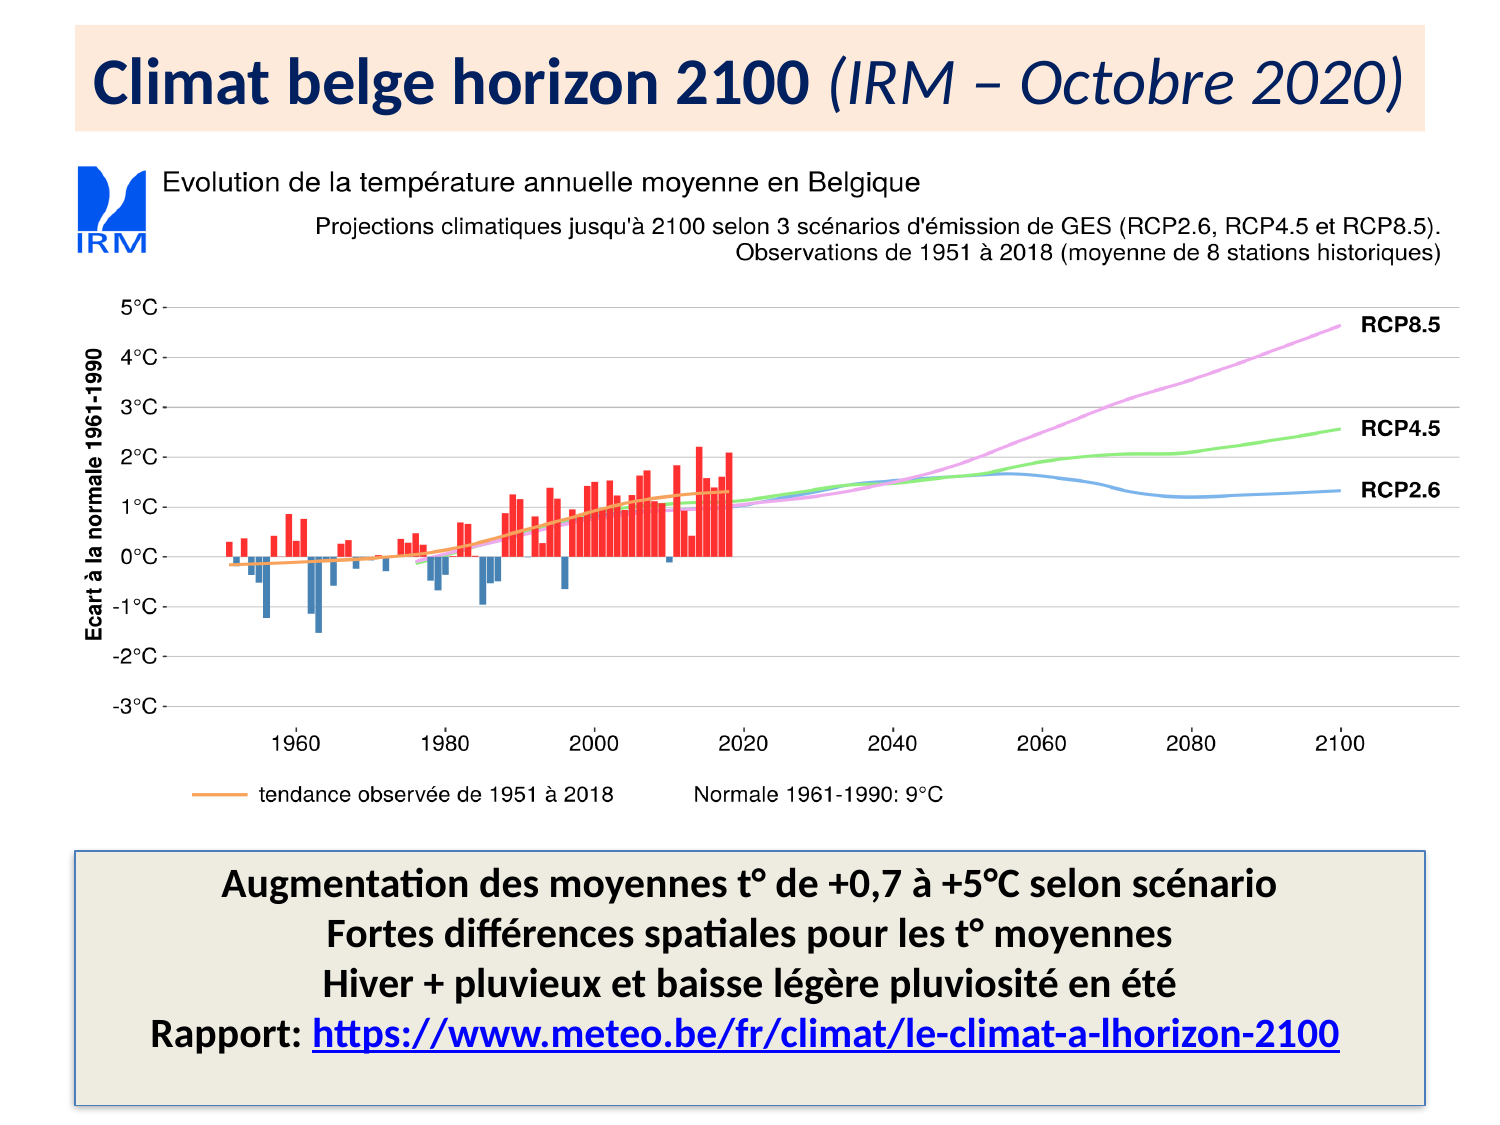

# Climat belge horizon 2100 (IRM – Octobre 2020)
Augmentation des moyennes t° de +0,7 à +5°C selon scénario
Fortes différences spatiales pour les t° moyennes
Hiver + pluvieux et baisse légère pluviosité en été
Rapport: https://www.meteo.be/fr/climat/le-climat-a-lhorizon-2100